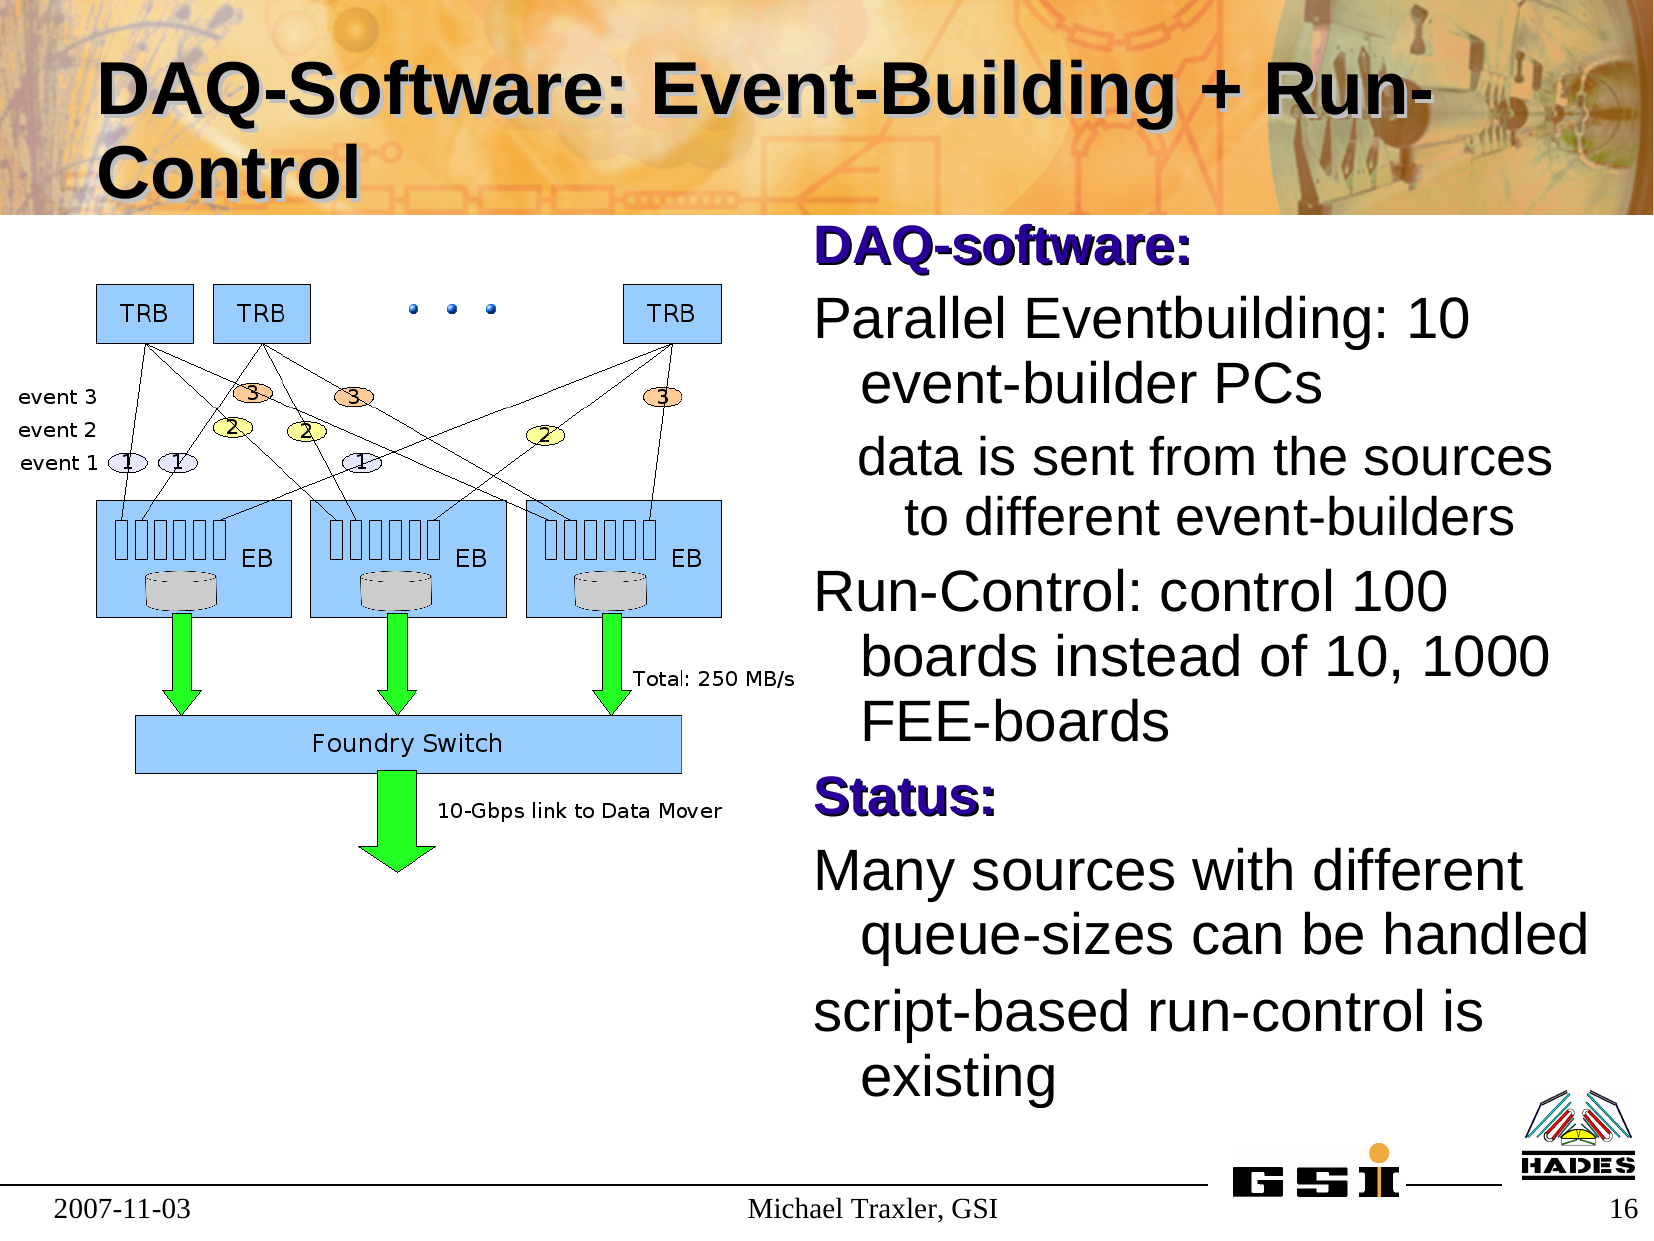

# DAQ-Software: Event-Building + Run-Control
DAQ-software:
Parallel Eventbuilding: 10 event-builder PCs
data is sent from the sources to different event-builders
Run-Control: control 100 boards instead of 10, 1000 FEE-boards
Status:
Many sources with different queue-sizes can be handled
script-based run-control is existing
2006-09-26
Michael Traxler, GSI
16